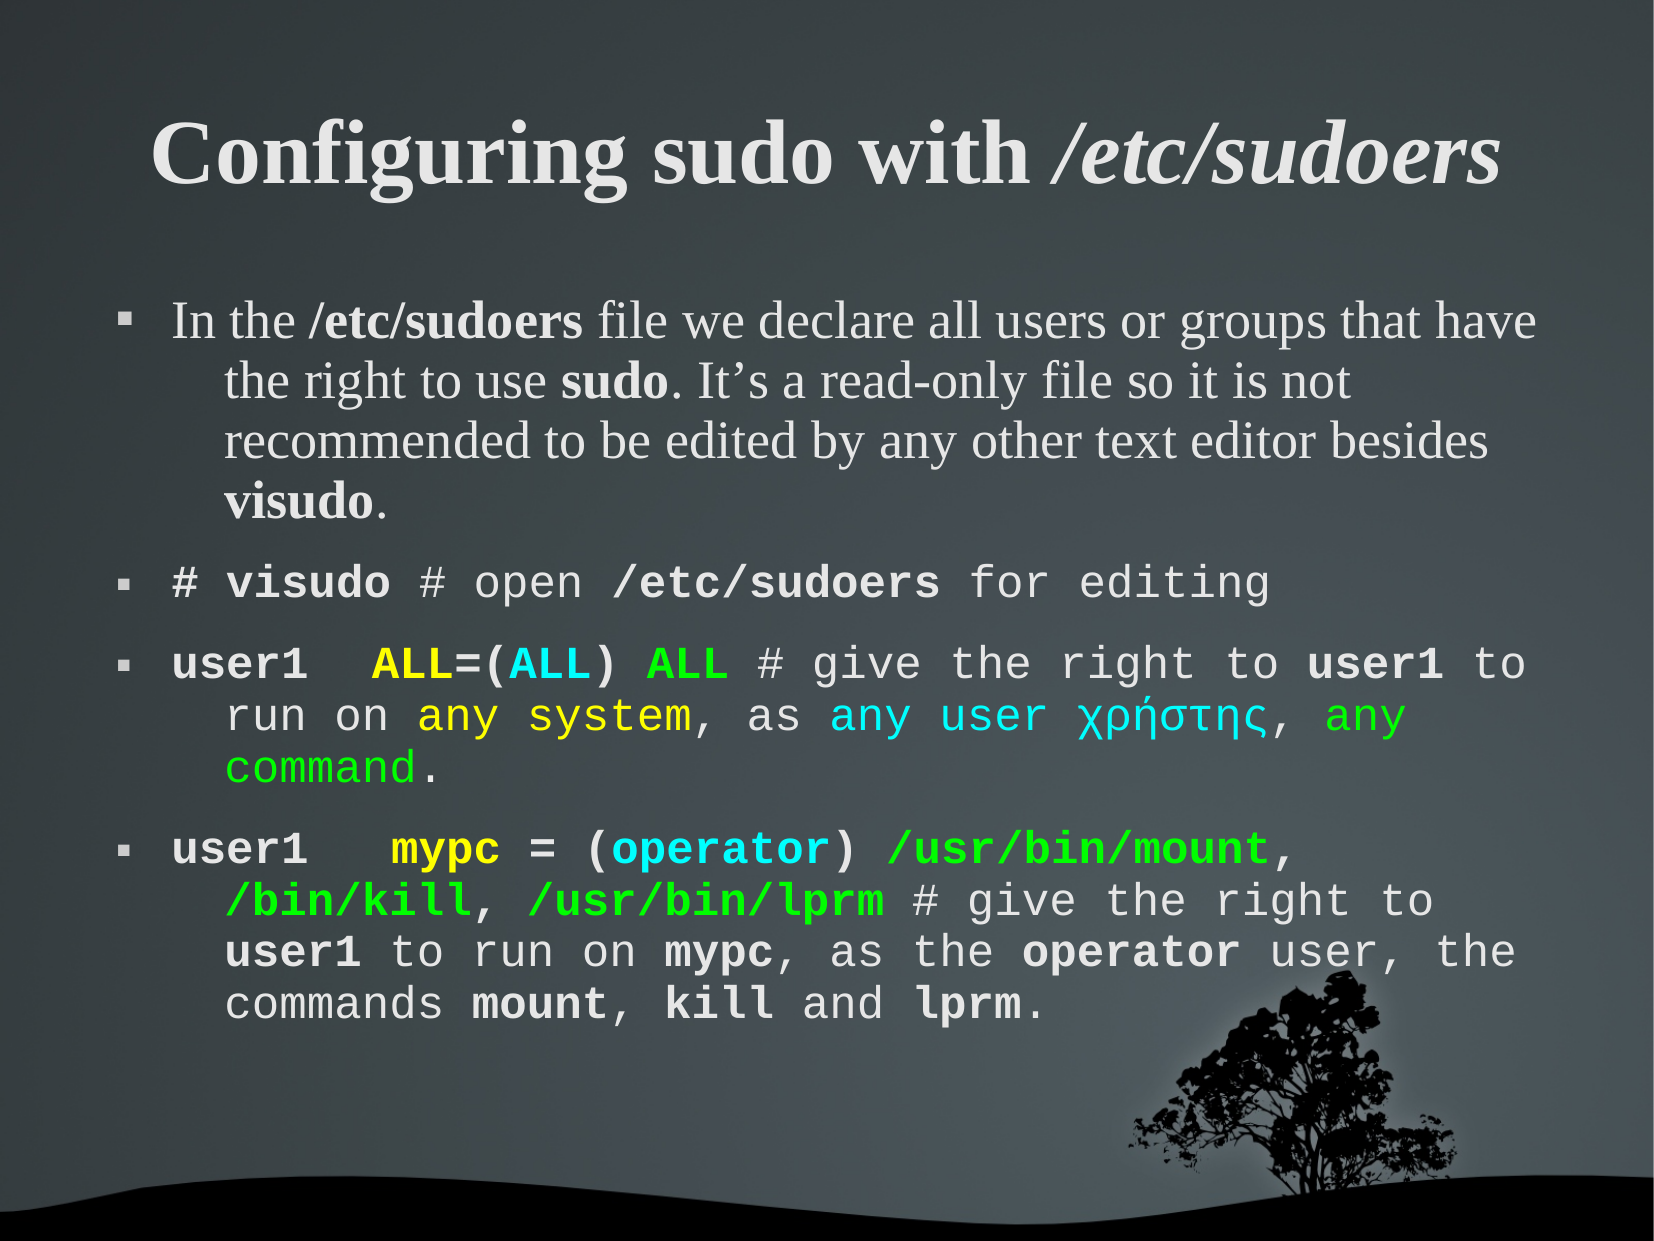

# Configuring sudo with /etc/sudoers
In the /etc/sudoers file we declare all users or groups that have the right to use sudo. It’s a read-only file so it is not recommended to be edited by any other text editor besides visudo.
# visudo # open /etc/sudoers for editing
user1 	ALL=(ALL) ALL # give the right to user1 to run on any system, as any user χρήστης, any command.
user1 mypc = (operator) /usr/bin/mount, /bin/kill, /usr/bin/lprm # give the right to user1 to run on mypc, as the operator user, the commands mount, kill and lprm.